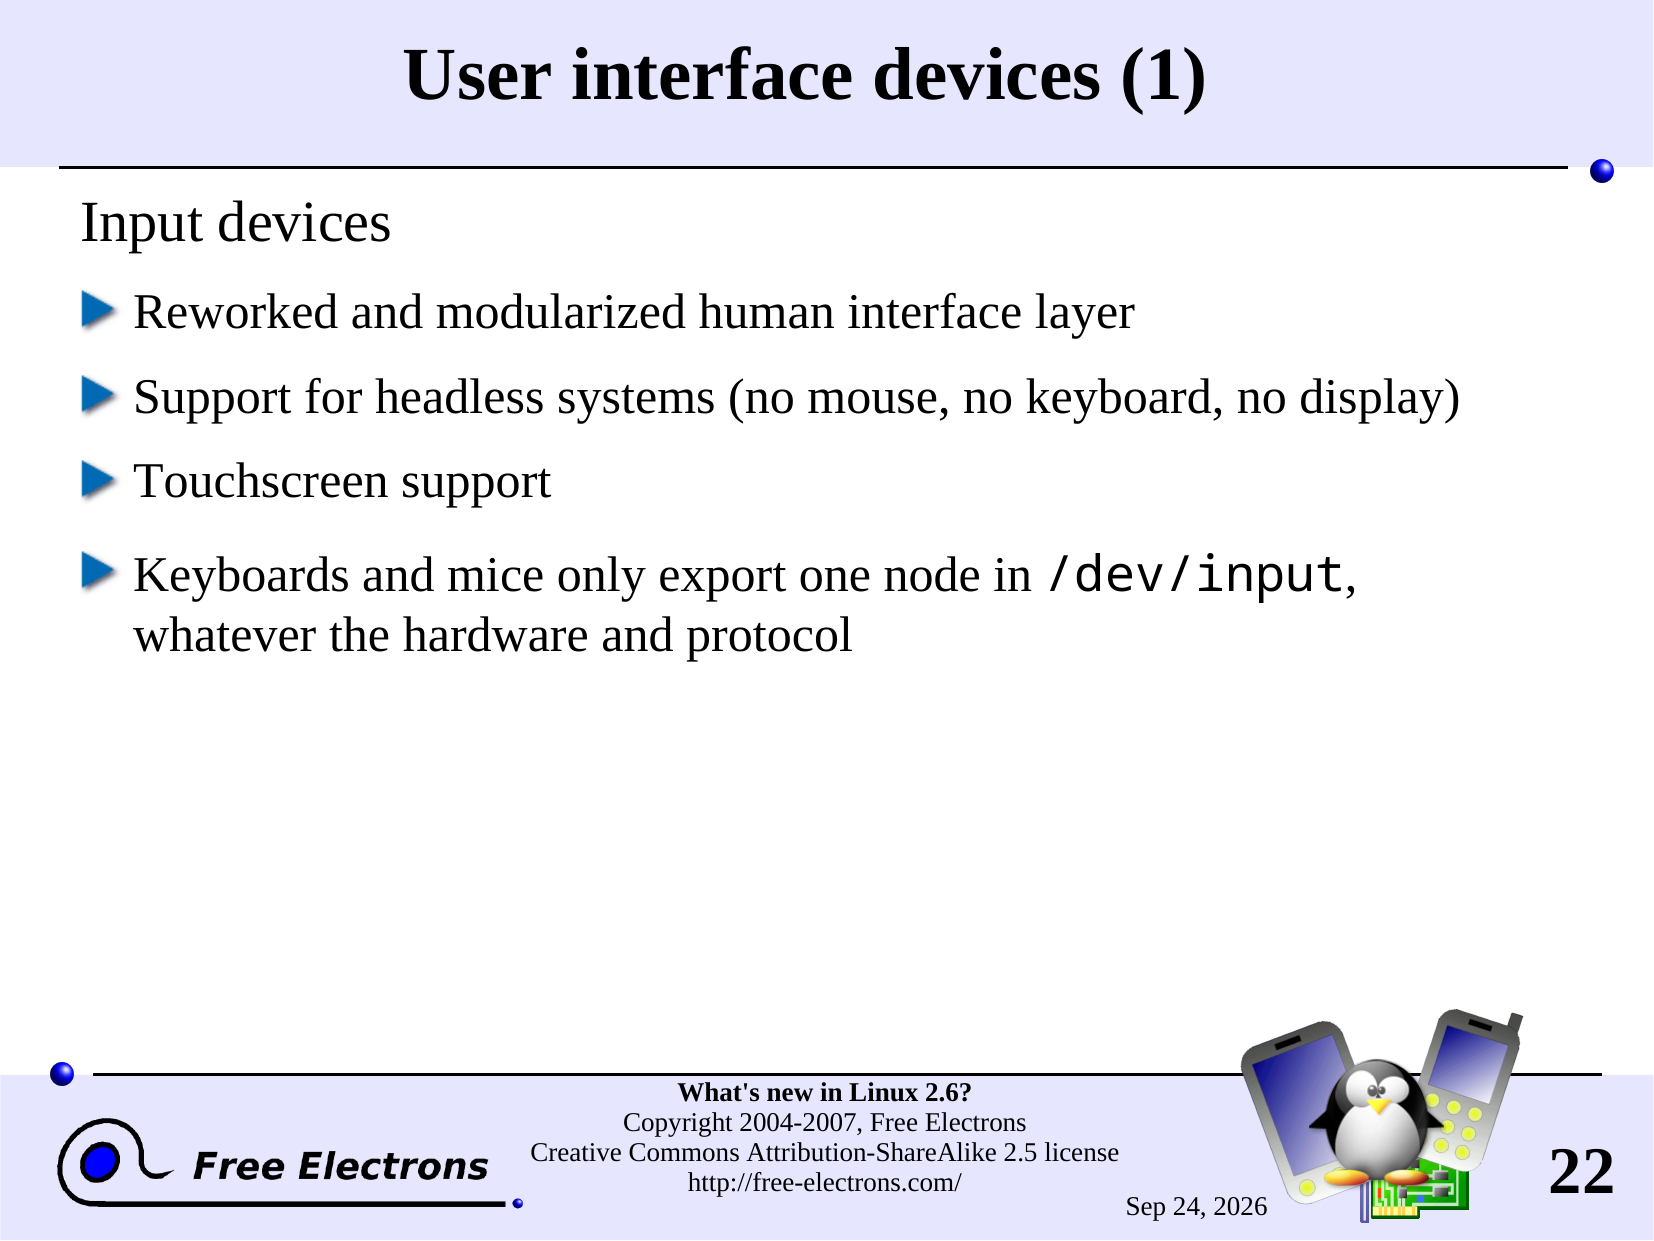

# User interface devices (1)
Input devices
Reworked and modularized human interface layer
Support for headless systems (no mouse, no keyboard, no display)
Touchscreen support
Keyboards and mice only export one node in /dev/input, whatever the hardware and protocol